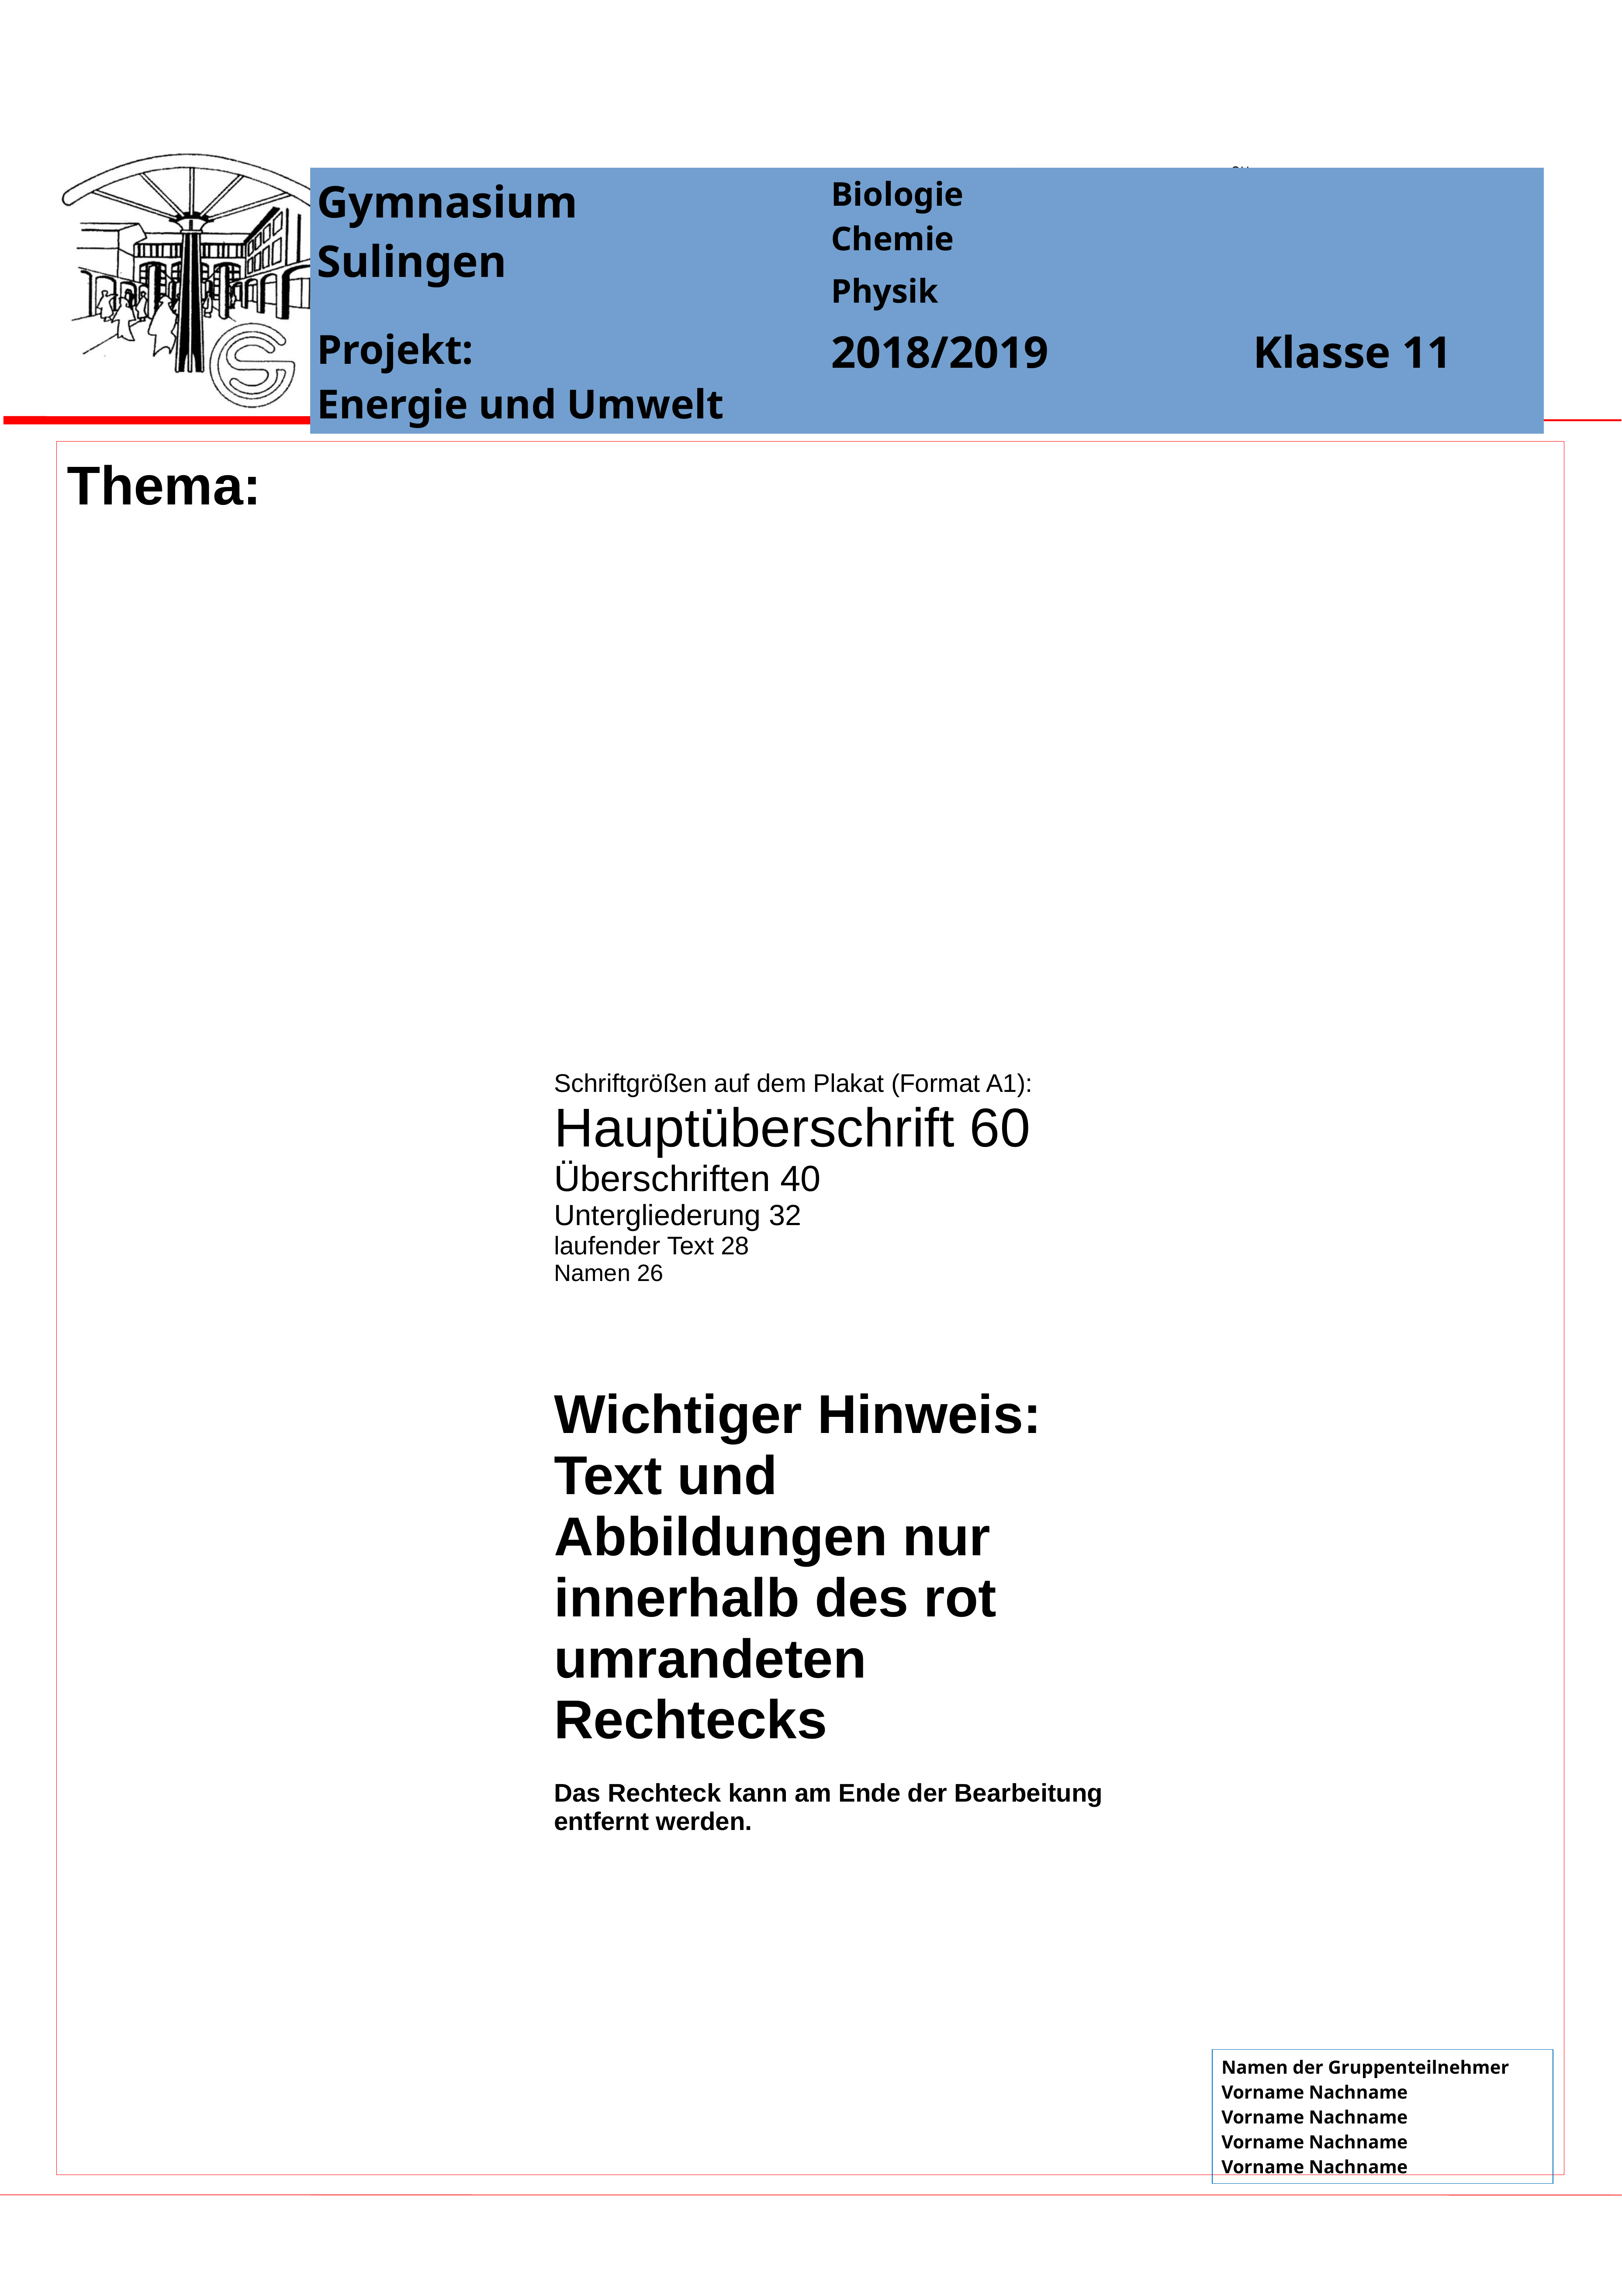

| Gymnasium Sulingen | Biologie Chemie Physik | |
| --- | --- | --- |
| Projekt: Energie und Umwelt | 2018/2019 Klasse 11 | |
Thema:
Schriftgrößen auf dem Plakat (Format A1):
Hauptüberschrift 60
Überschriften 40
Untergliederung 32
laufender Text 28
Namen 26
Wichtiger Hinweis:
Text und Abbildungen nur innerhalb des rot umrandeten Rechtecks
Das Rechteck kann am Ende der Bearbeitung entfernt werden.
Namen der Gruppenteilnehmer
Vorname Nachname
Vorname Nachname
Vorname Nachname
Vorname Nachname